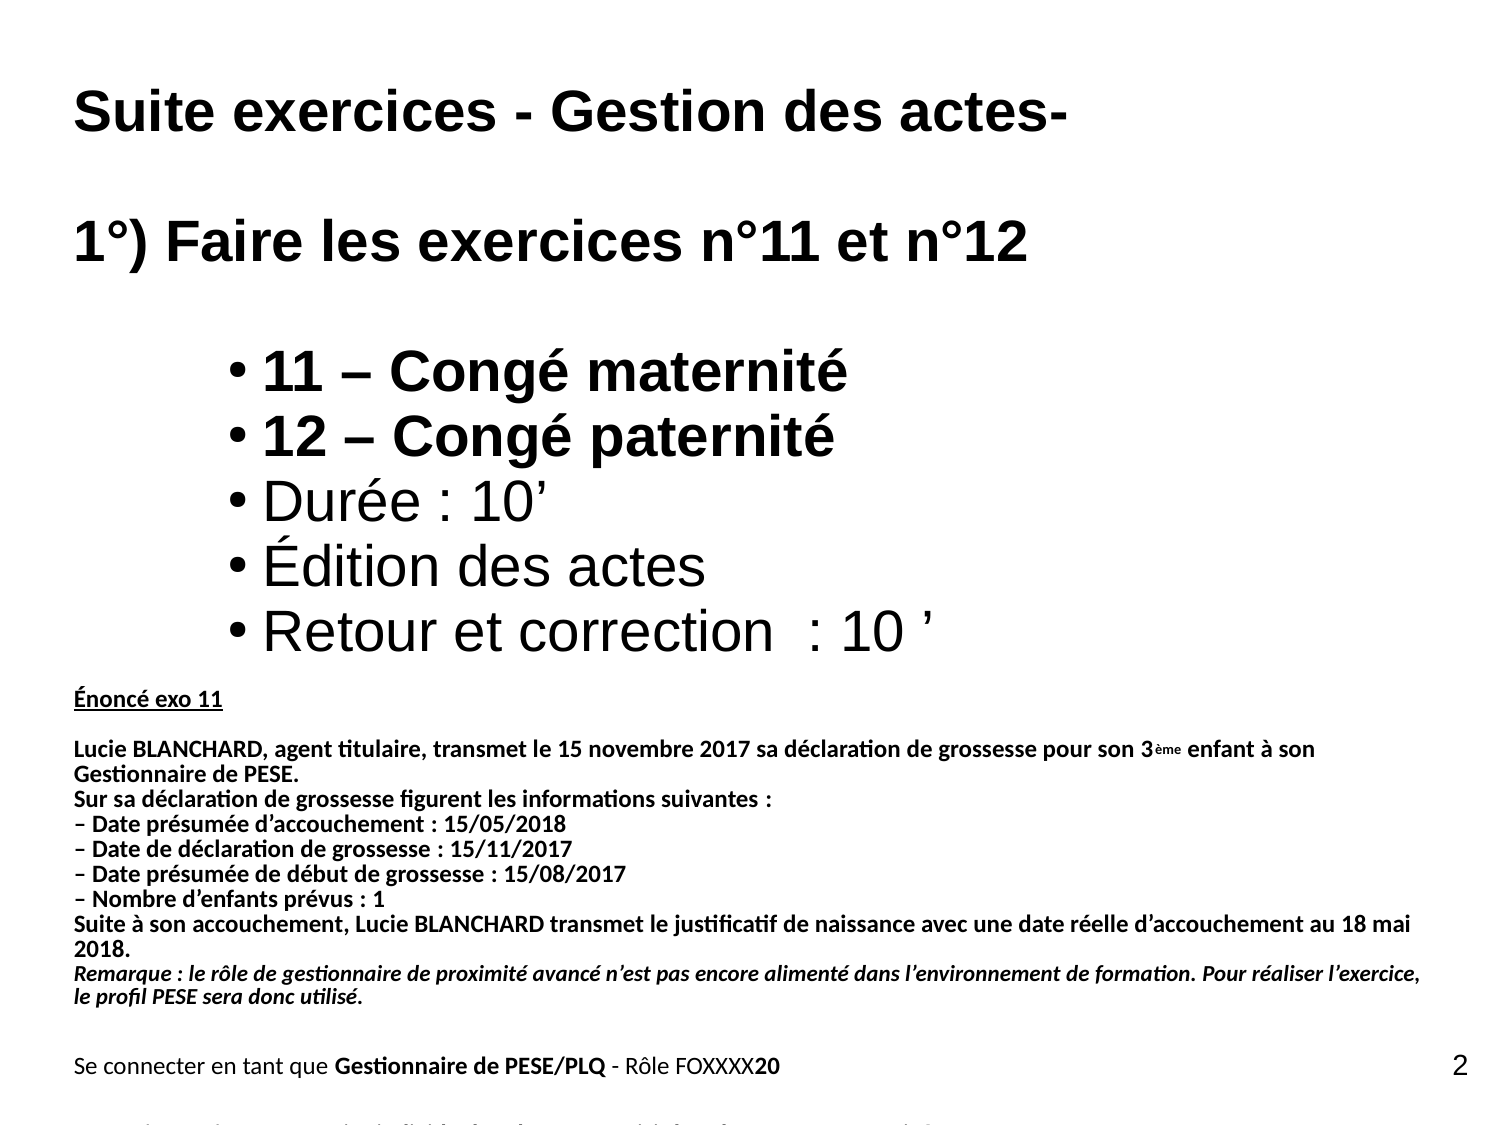

Suite exercices - Gestion des actes-
1°) Faire les exercices n°11 et n°12
11 – Congé maternité
12 – Congé paternité
Durée : 10’
Édition des actes
Retour et correction  : 10 ’
Énoncé exo 11
Lucie BLANCHARD, agent titulaire, transmet le 15 novembre 2017 sa déclaration de grossesse pour son 3ème enfant à son Gestionnaire de PESE.
Sur sa déclaration de grossesse figurent les informations suivantes :
– Date présumée d’accouchement : 15/05/2018
– Date de déclaration de grossesse : 15/11/2017
– Date présumée de début de grossesse : 15/08/2017
– Nombre d’enfants prévus : 1
Suite à son accouchement, Lucie BLANCHARD transmet le justificatif de naissance avec une date réelle d’accouchement au 18 mai 2018.
Remarque : le rôle de gestionnaire de proximité avancé n’est pas encore alimenté dans l’environnement de formation. Pour réaliser l’exercice, le profil PESE sera donc utilisé.
Se connecter en tant que Gestionnaire de PESE/PLQ - Rôle FOXXXX20
Se rendre sur la page Dossier individuel > Absence > Saisir les absences > Maternité